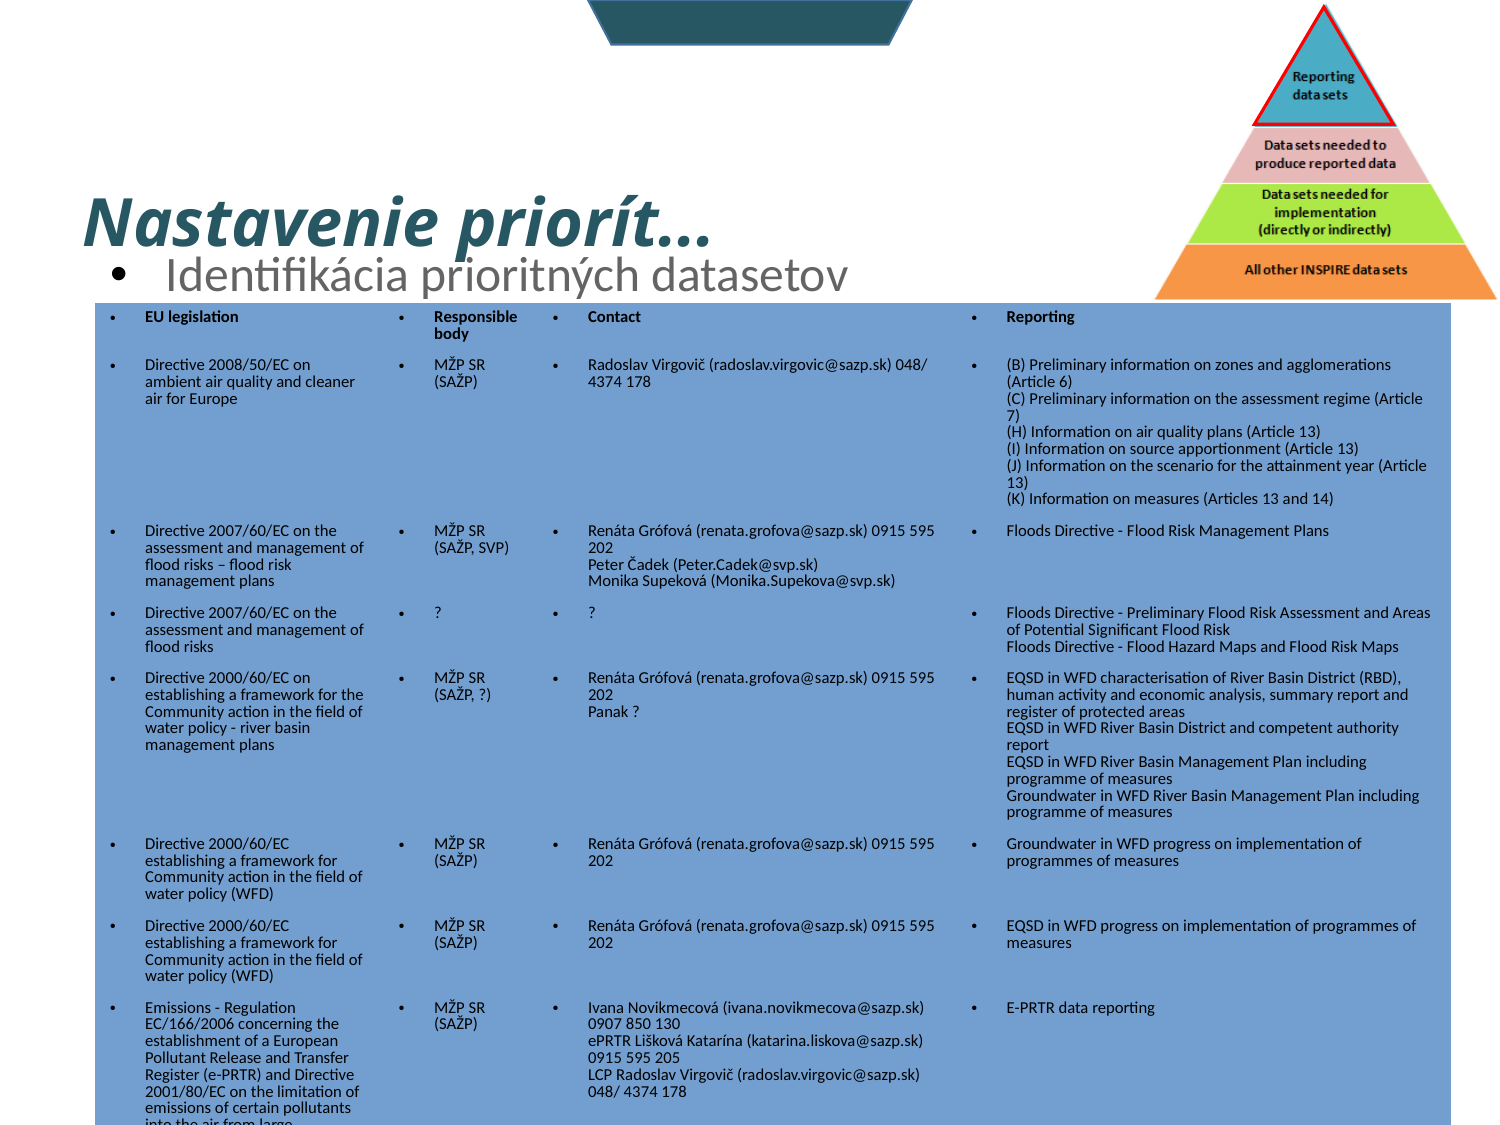

Nastavenie priorít...
# Identifikácia prioritných datasetov
| EU legislation | Responsible body | Contact | Reporting |
| --- | --- | --- | --- |
| Directive 2008/50/EC on ambient air quality and cleaner air for Europe | MŽP SR (SAŽP) | Radoslav Virgovič (radoslav.virgovic@sazp.sk) 048/ 4374 178 | (B) Preliminary information on zones and agglomerations (Article 6) (C) Preliminary information on the assessment regime (Article 7) (H) Information on air quality plans (Article 13) (I) Information on source apportionment (Article 13) (J) Information on the scenario for the attainment year (Article 13) (K) Information on measures (Articles 13 and 14) |
| Directive 2007/60/EC on the assessment and management of flood risks – flood risk management plans | MŽP SR (SAŽP, SVP) | Renáta Grófová (renata.grofova@sazp.sk) 0915 595 202 Peter Čadek (Peter.Cadek@svp.sk) Monika Supeková (Monika.Supekova@svp.sk) | Floods Directive - Flood Risk Management Plans |
| Directive 2007/60/EC on the assessment and management of flood risks | ? | ? | Floods Directive - Preliminary Flood Risk Assessment and Areas of Potential Significant Flood Risk Floods Directive - Flood Hazard Maps and Flood Risk Maps |
| Directive 2000/60/EC on establishing a framework for the Community action in the field of water policy - river basin management plans | MŽP SR (SAŽP, ?) | Renáta Grófová (renata.grofova@sazp.sk) 0915 595 202 Panak ? | EQSD in WFD characterisation of River Basin District (RBD), human activity and economic analysis, summary report and register of protected areas EQSD in WFD River Basin District and competent authority report EQSD in WFD River Basin Management Plan including programme of measures Groundwater in WFD River Basin Management Plan including programme of measures |
| Directive 2000/60/EC establishing a framework for Community action in the field of water policy (WFD) | MŽP SR (SAŽP) | Renáta Grófová (renata.grofova@sazp.sk) 0915 595 202 | Groundwater in WFD progress on implementation of programmes of measures |
| Directive 2000/60/EC establishing a framework for Community action in the field of water policy (WFD) | MŽP SR (SAŽP) | Renáta Grófová (renata.grofova@sazp.sk) 0915 595 202 | EQSD in WFD progress on implementation of programmes of measures |
| Emissions - Regulation EC/166/2006 concerning the establishment of a European Pollutant Release and Transfer Register (e-PRTR) and Directive 2001/80/EC on the limitation of emissions of certain pollutants into the air from large combustion plants (the LCP Directive) | MŽP SR (SAŽP) | Ivana Novikmecová (ivana.novikmecova@sazp.sk) 0907 850 130 ePRTR Lišková Katarína (katarina.liskova@sazp.sk) 0915 595 205 LCP Radoslav Virgovič (radoslav.virgovic@sazp.sk) 048/ 4374 178 | E-PRTR data reporting |